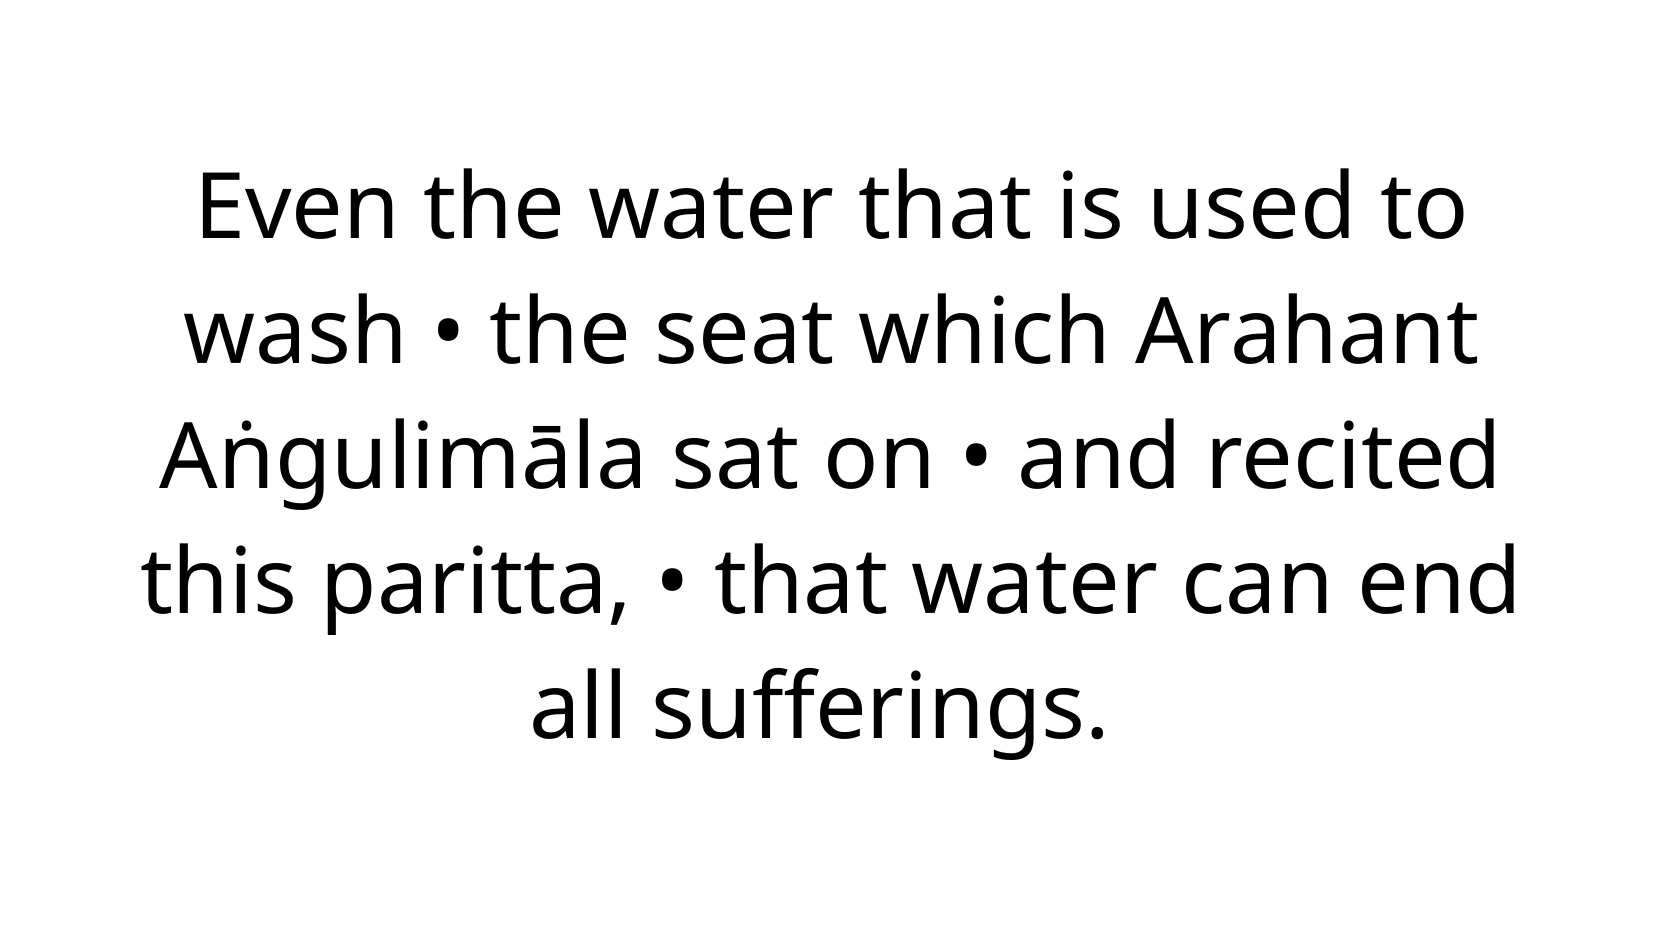

# Even the water that is used to wash • the seat which Arahant Aṅgulimāla sat on • and recited this paritta, • that water can end all sufferings.